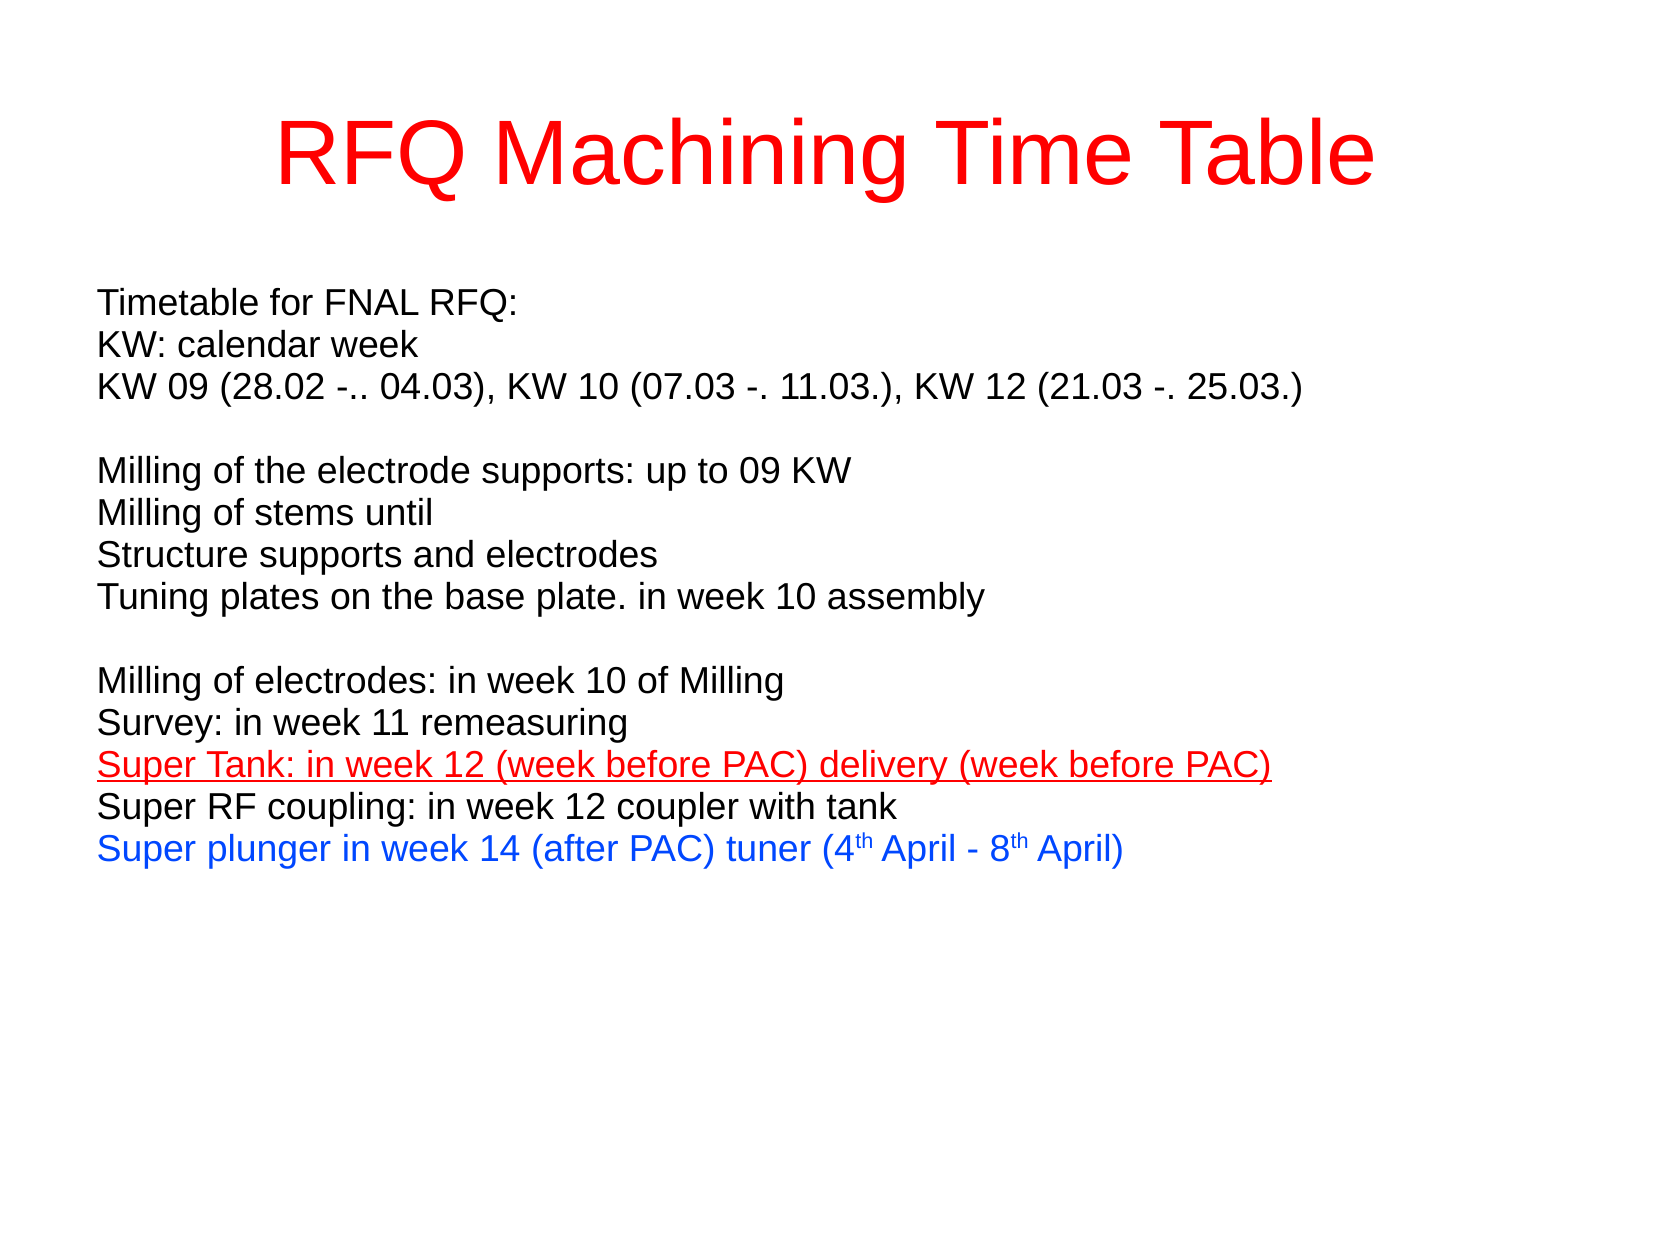

# RFQ Machining Time Table
Timetable for FNAL RFQ:
KW: calendar week
KW 09 (28.02 -.. 04.03), KW 10 (07.03 -. 11.03.), KW 12 (21.03 -. 25.03.)
Milling of the electrode supports: up to 09 KW
Milling of stems until
Structure supports and electrodes
Tuning plates on the base plate. in week 10 assembly
Milling of electrodes: in week 10 of Milling
Survey: in week 11 remeasuring
Super Tank: in week 12 (week before PAC) delivery (week before PAC)
Super RF coupling: in week 12 coupler with tank
Super plunger in week 14 (after PAC) tuner (4th April - 8th April)